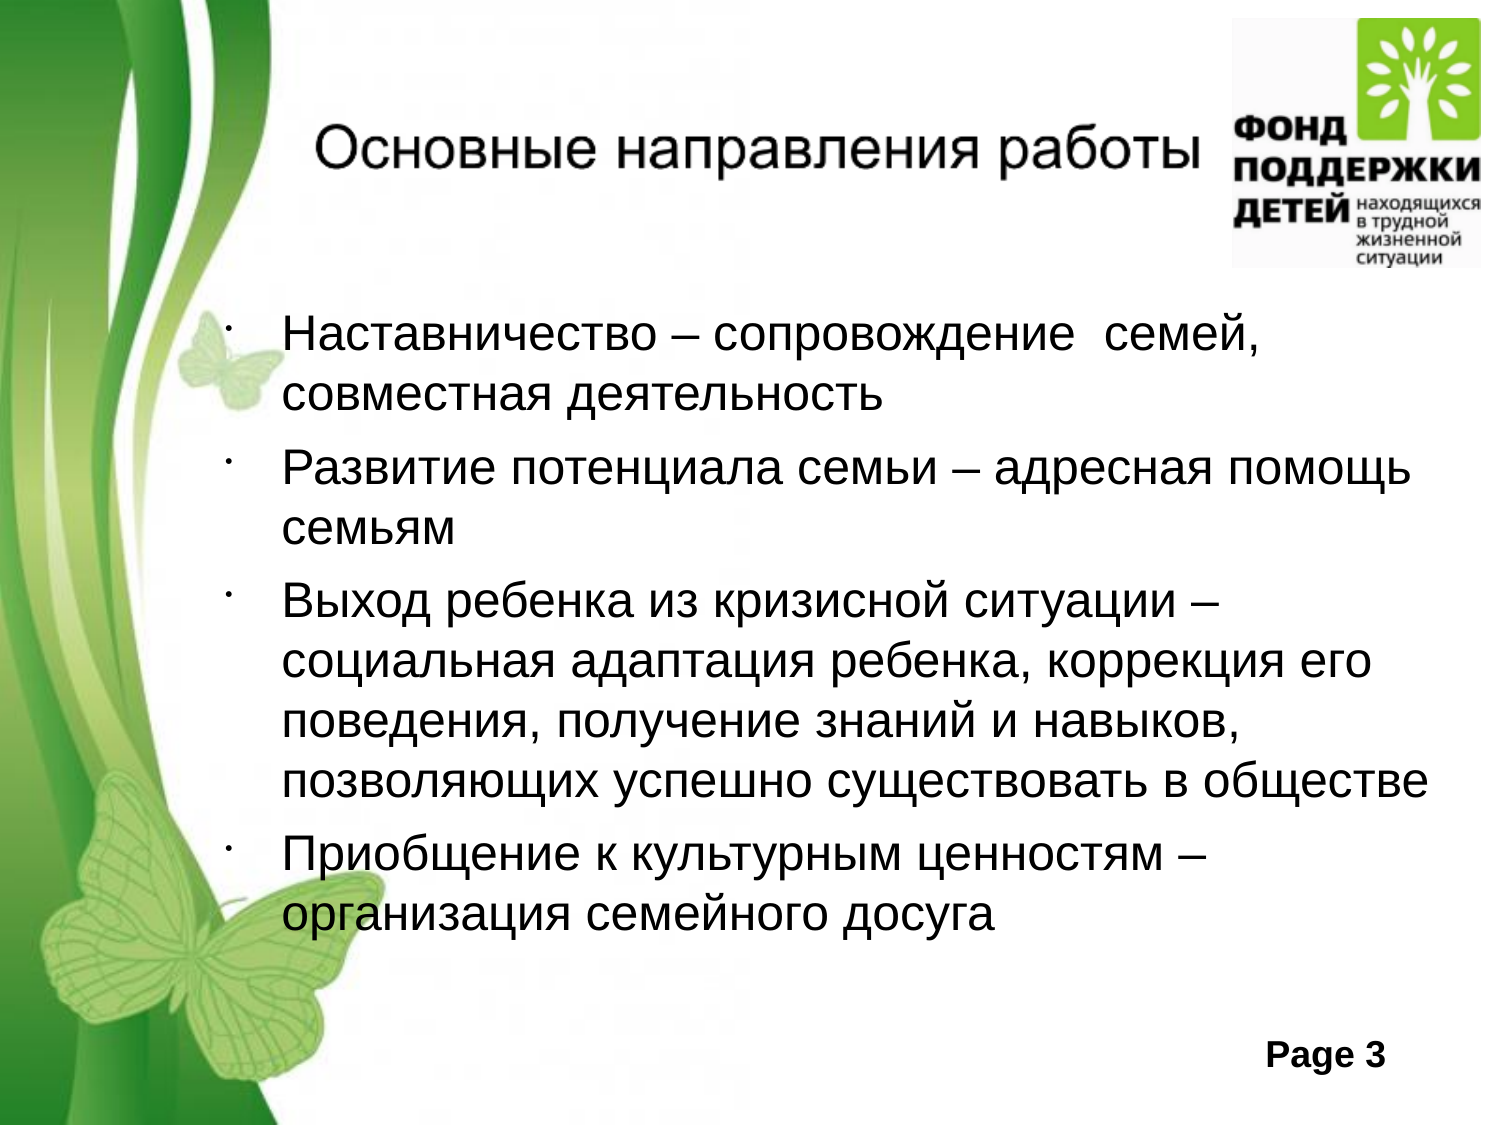

Наставничество – сопровождение семей, совместная деятельность
Развитие потенциала семьи – адресная помощь семьям
Выход ребенка из кризисной ситуации – социальная адаптация ребенка, коррекция его поведения, получение знаний и навыков, позволяющих успешно существовать в обществе
Приобщение к культурным ценностям – организация семейного досуга